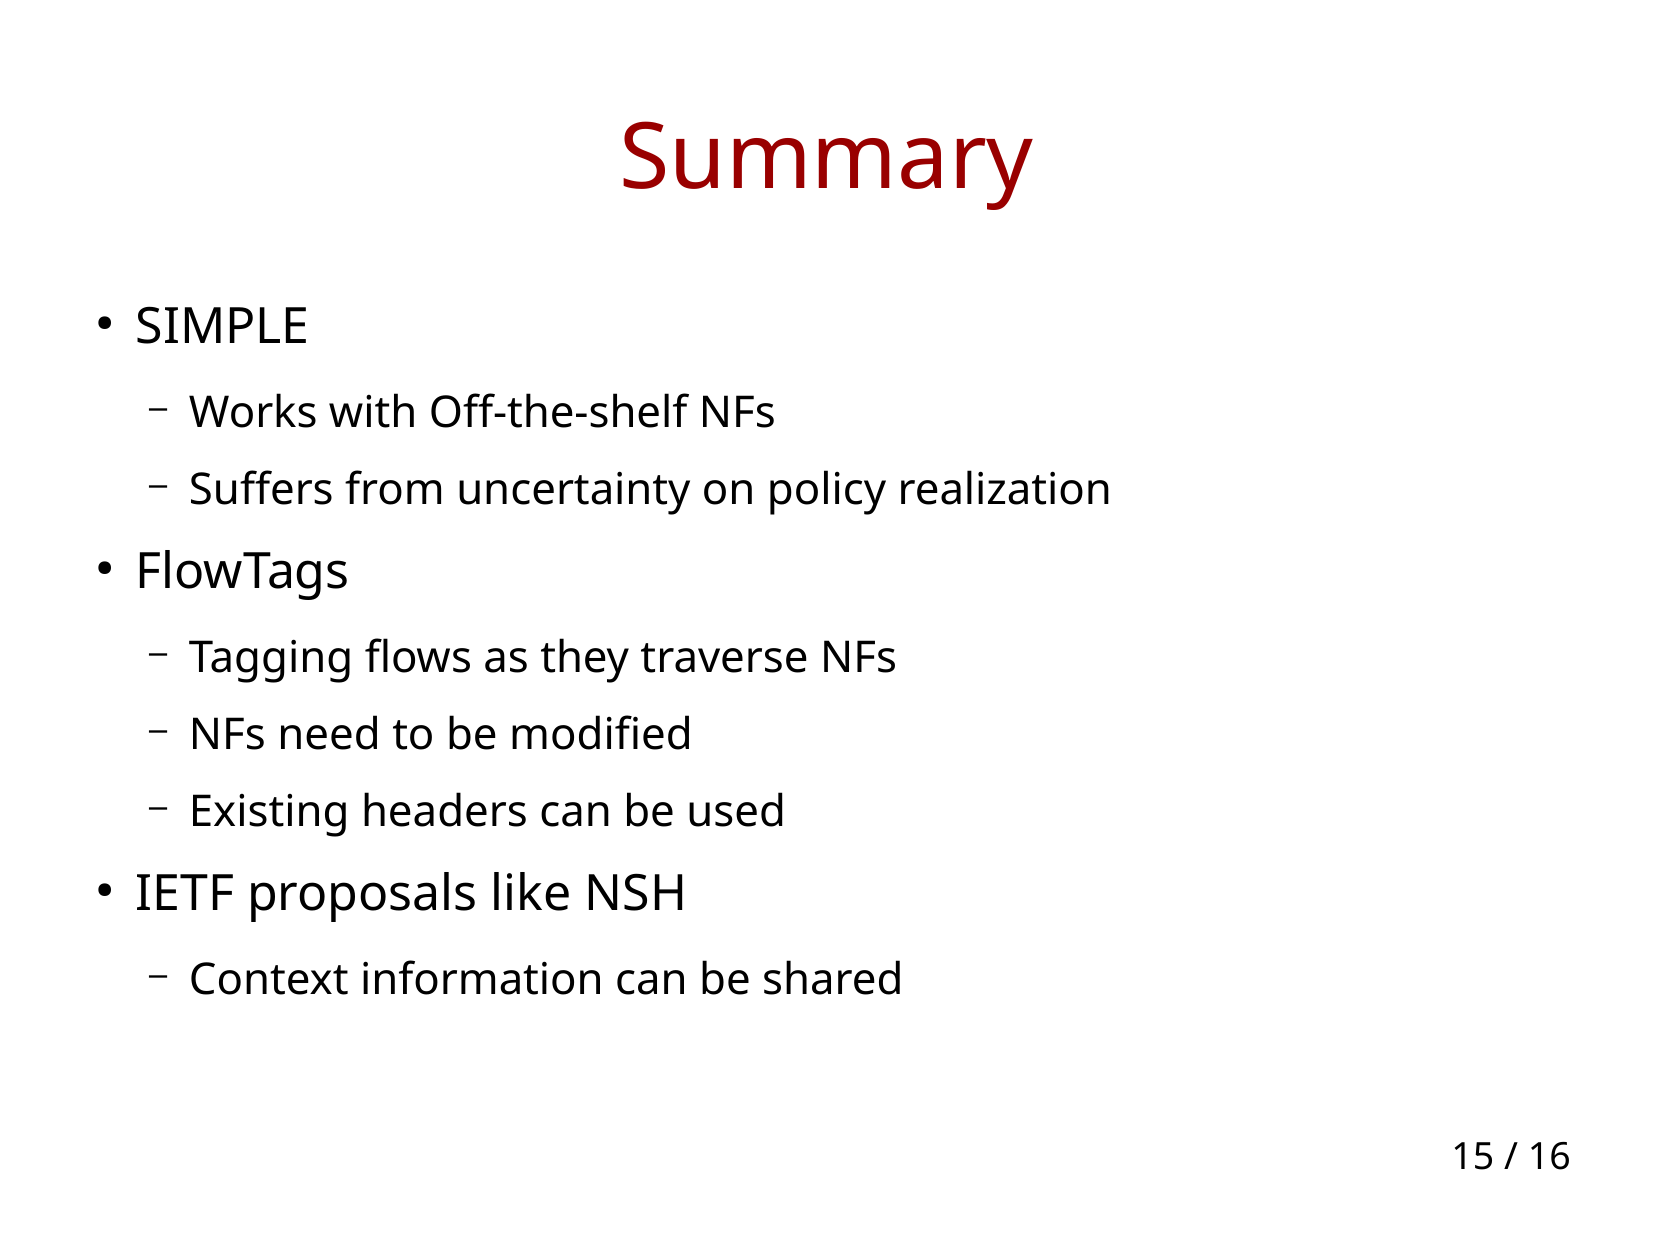

# Summary
SIMPLE
Works with Off-the-shelf NFs
Suffers from uncertainty on policy realization
FlowTags
Tagging flows as they traverse NFs
NFs need to be modified
Existing headers can be used
IETF proposals like NSH
Context information can be shared
15